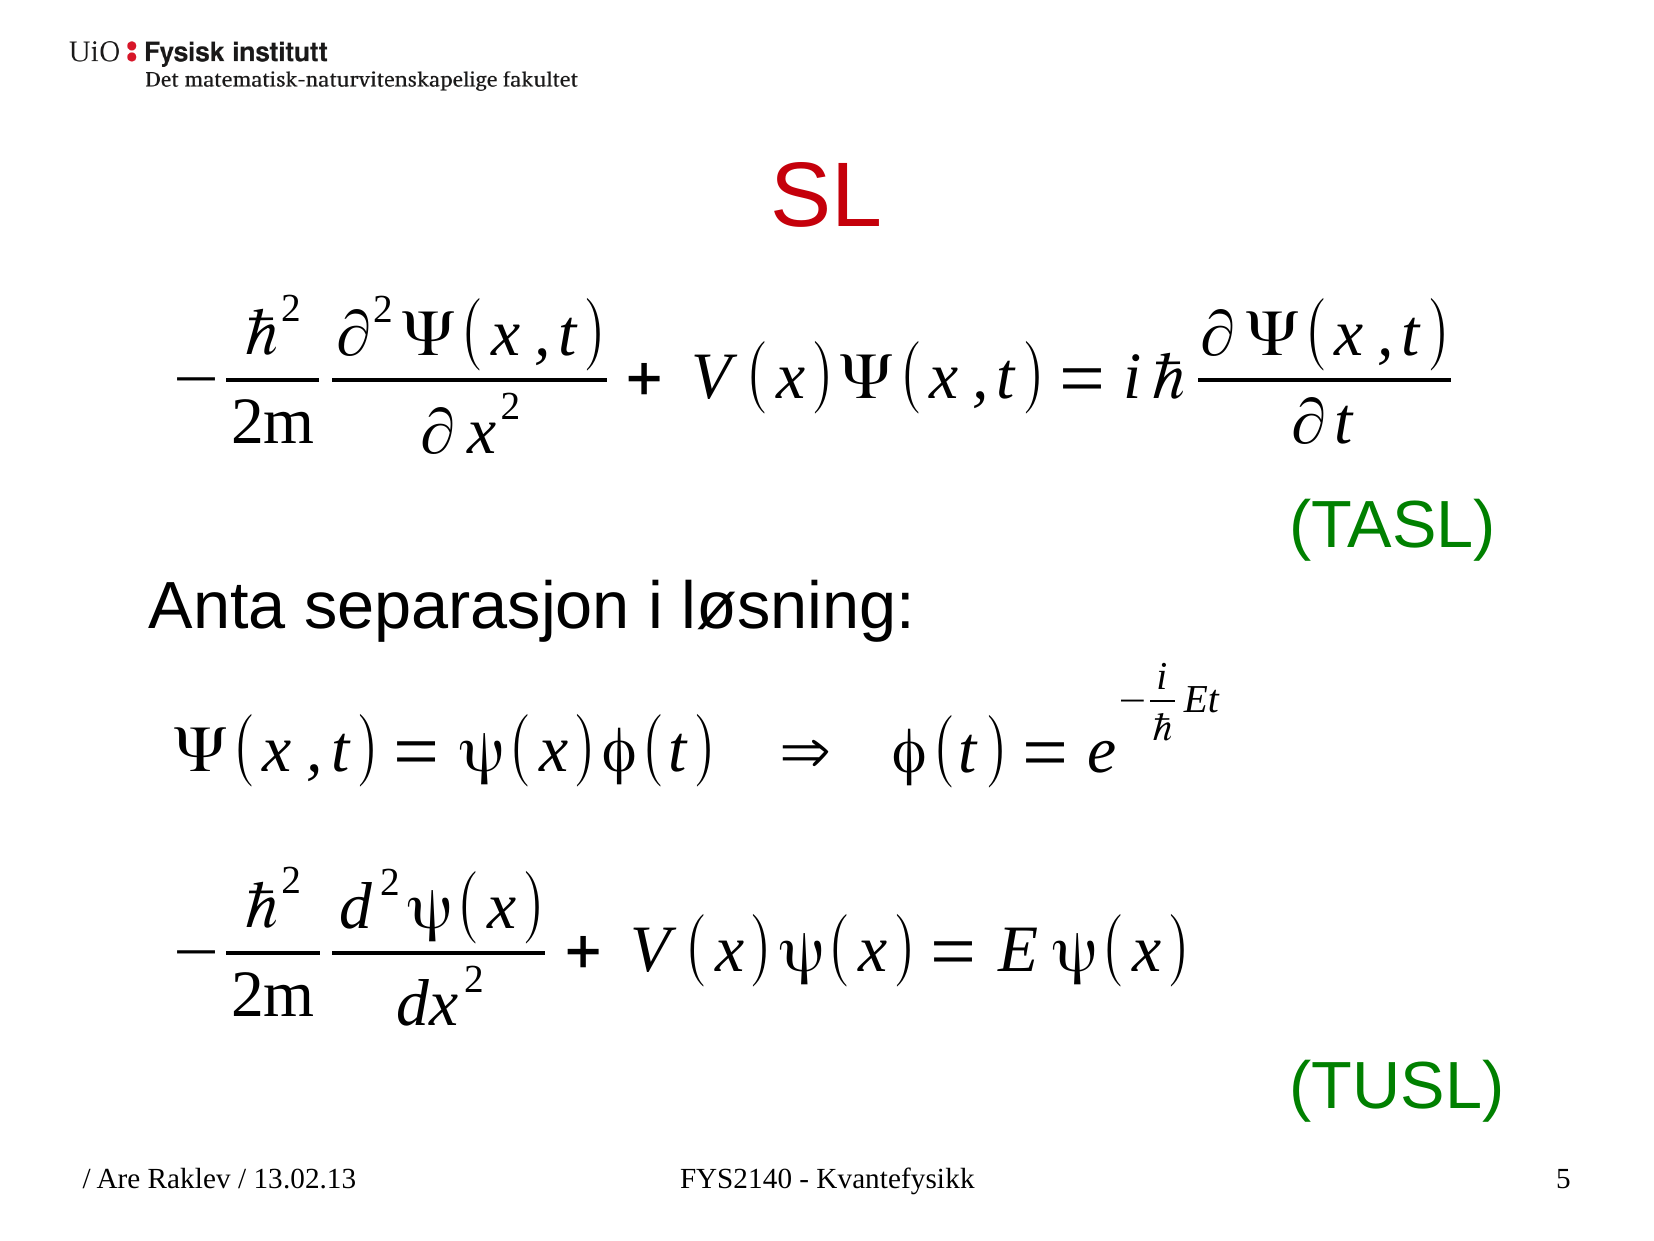

# SL
(TASL)
Anta separasjon i løsning:
(TUSL)
/ Are Raklev / 13.02.13
FYS2140 - Kvantefysikk
5